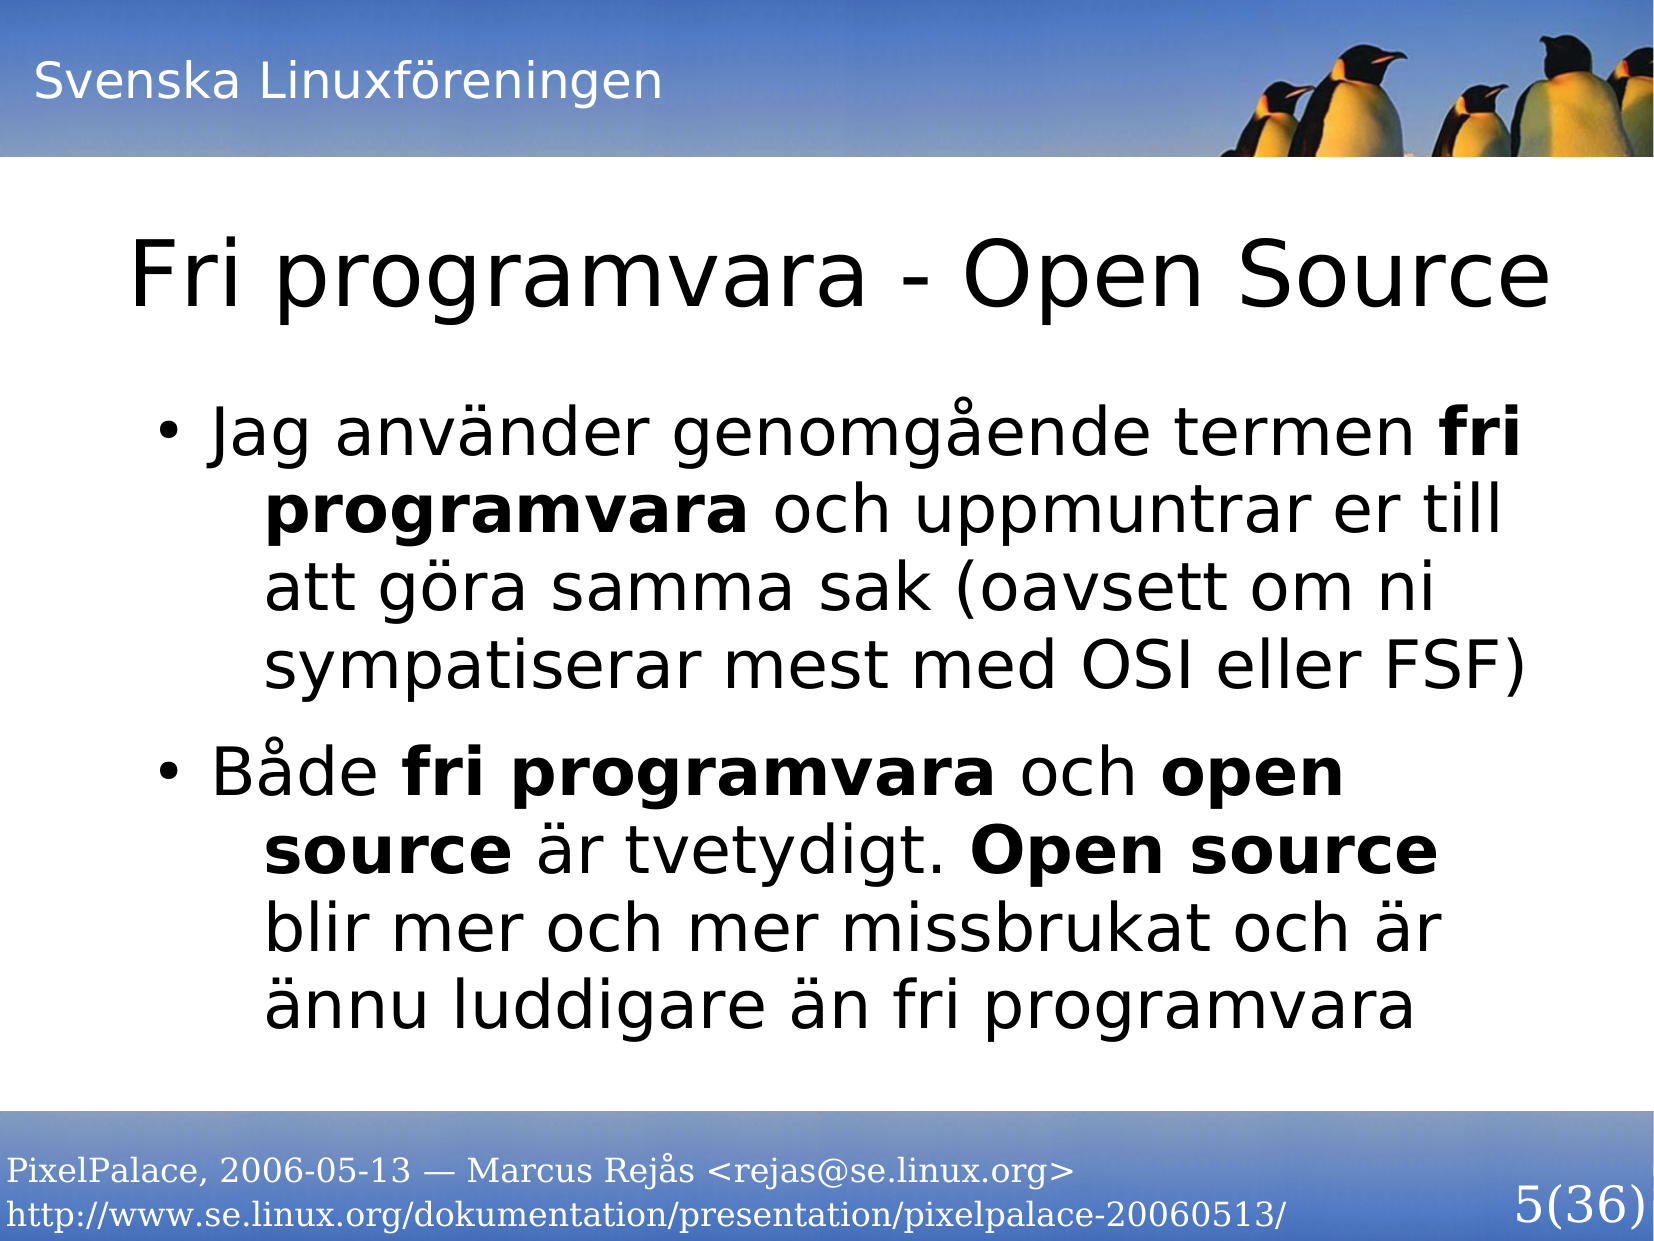

# Fri programvara - Open Source
Jag använder genomgående termen fri programvara och uppmuntrar er till att göra samma sak (oavsett om ni sympatiserar mest med OSI eller FSF)
Både fri programvara och open source är tvetydigt. Open source blir mer och mer missbrukat och är ännu luddigare än fri programvara